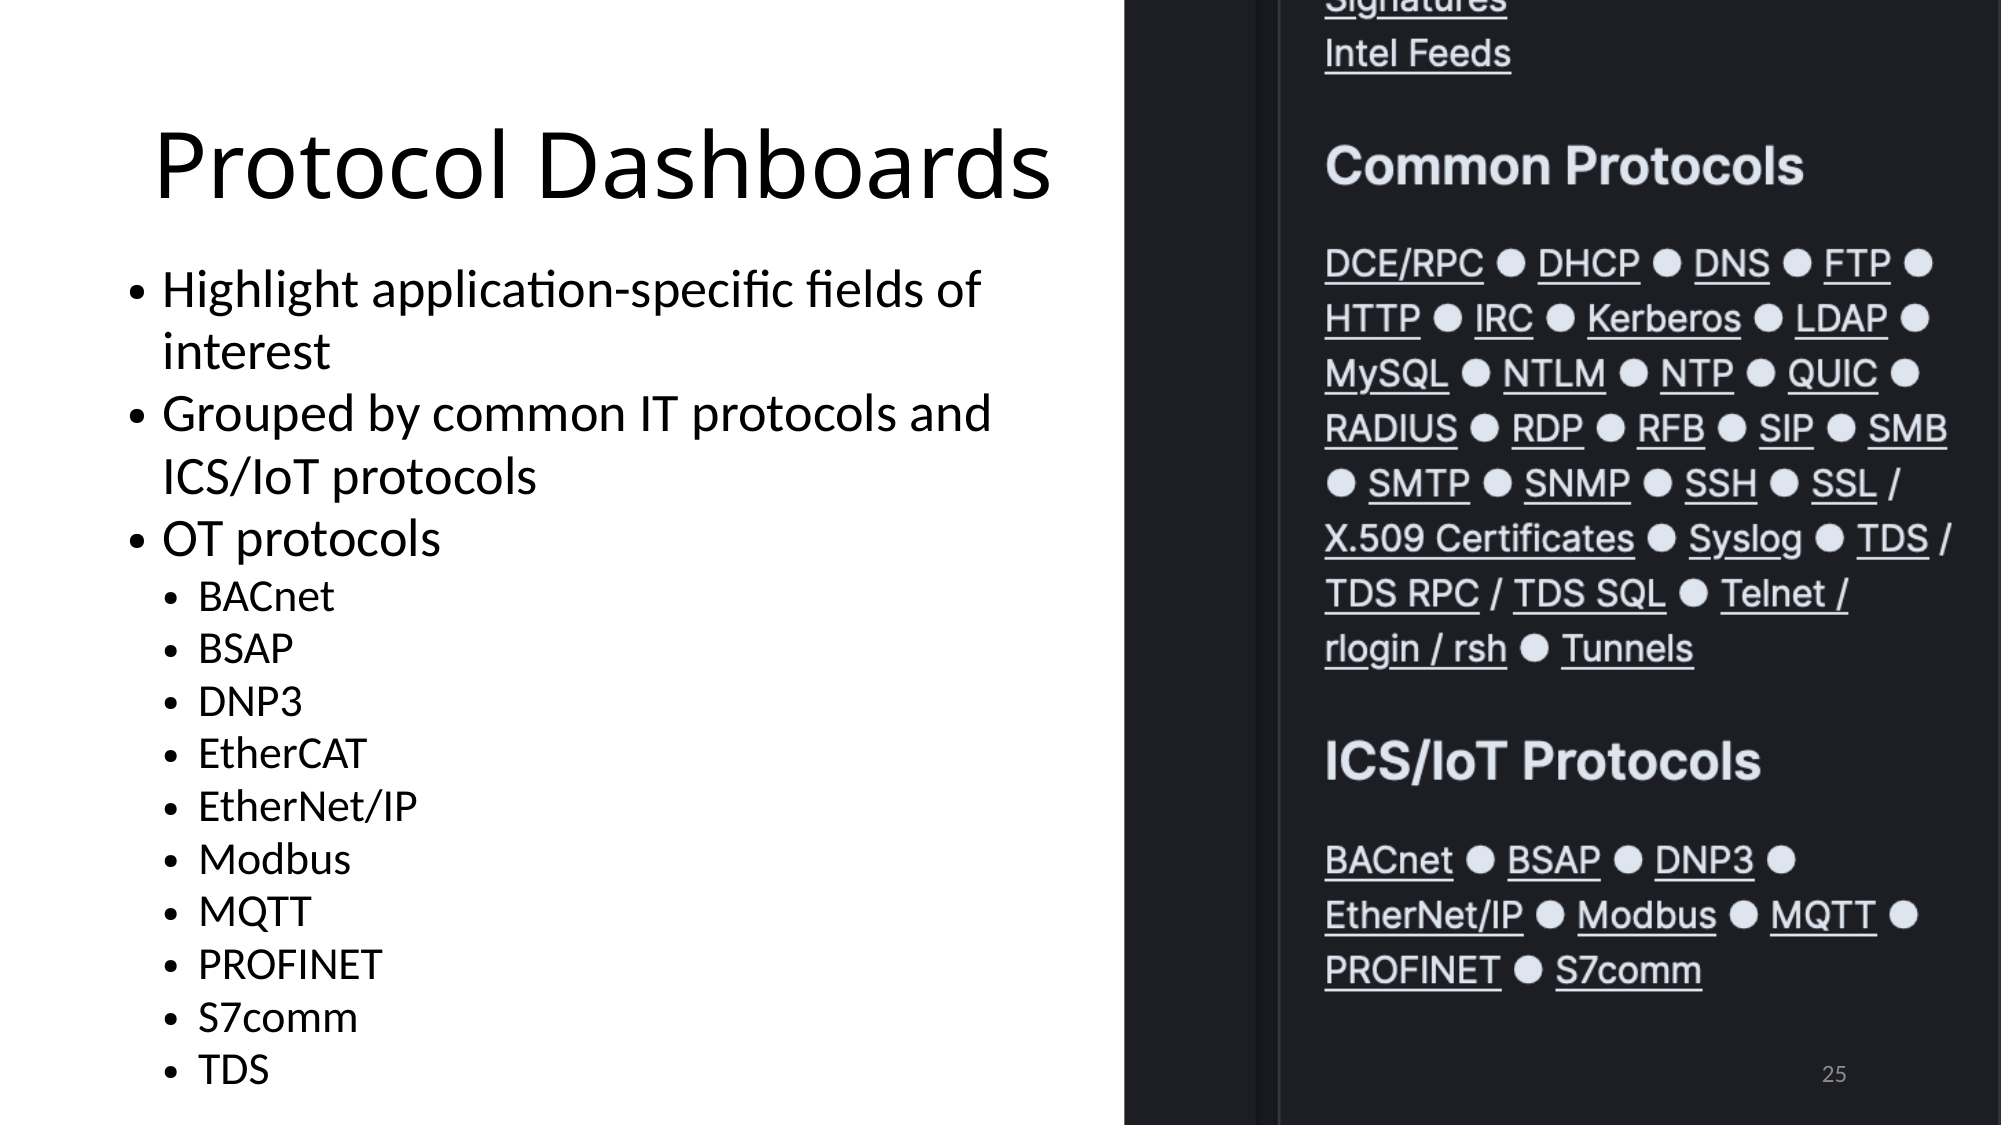

# Protocol Dashboards
Highlight application-specific fields of interest
Grouped by common IT protocols and ICS/IoT protocols
OT protocols
BACnet
BSAP
DNP3
EtherCAT
EtherNet/IP
Modbus
MQTT
PROFINET
S7comm
TDS